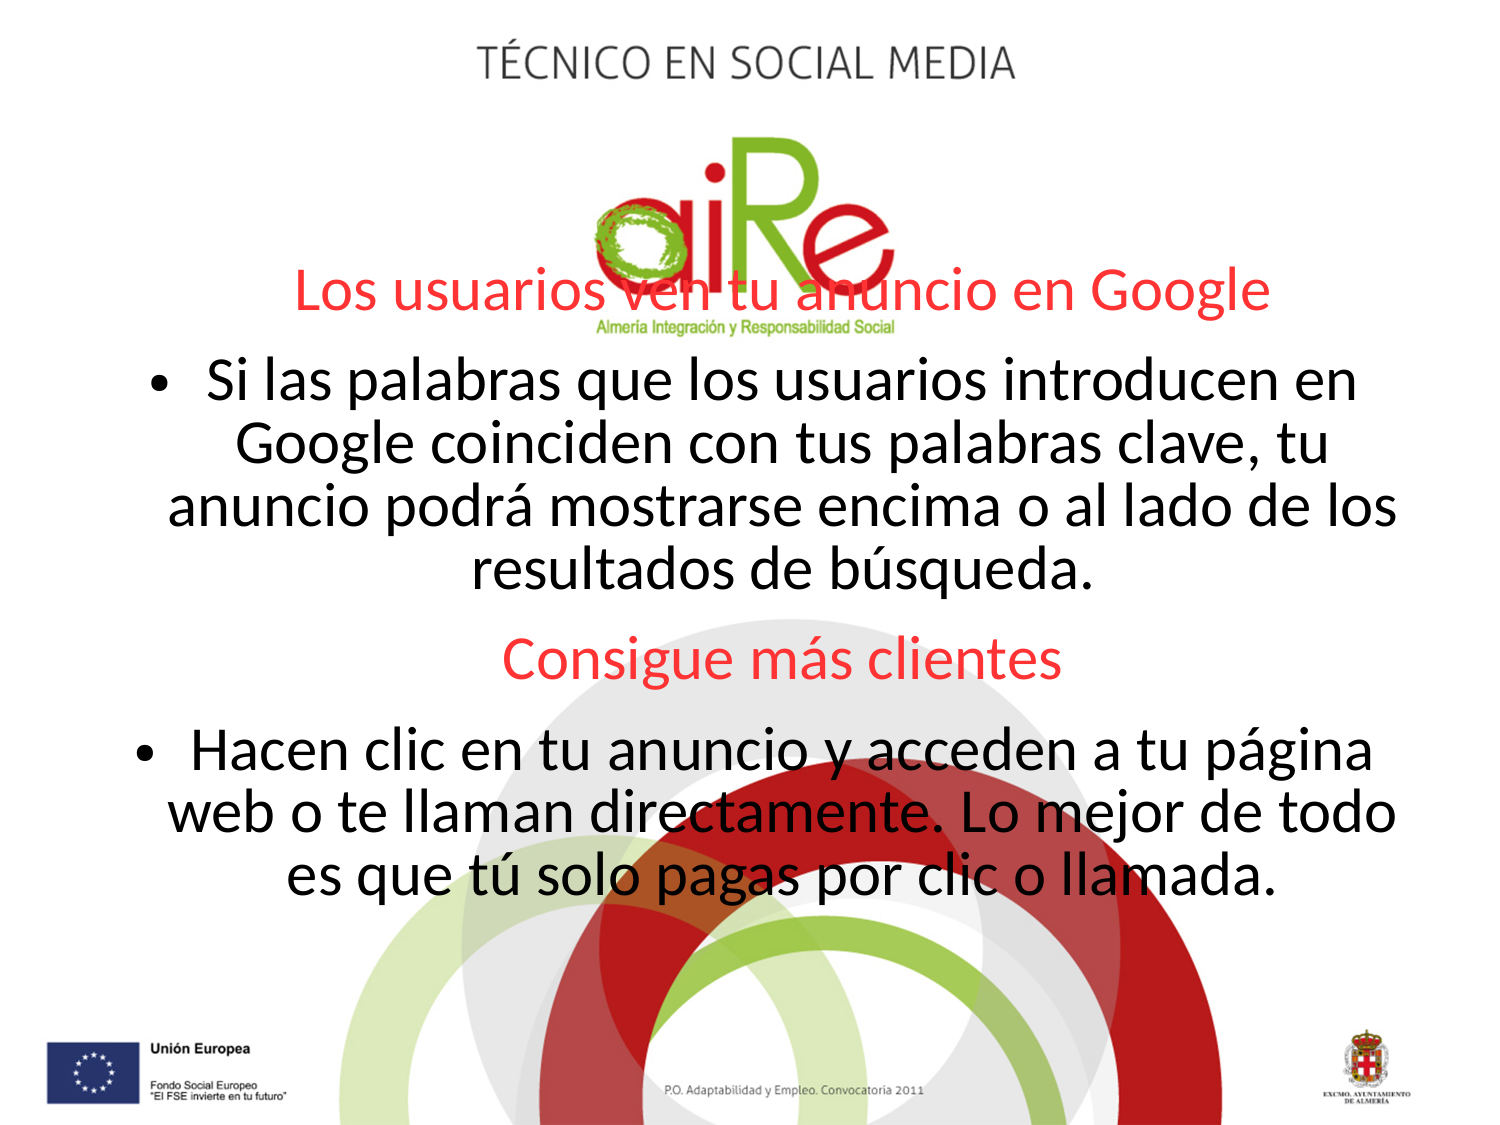

# Los usuarios ven tu anuncio en Google
Si las palabras que los usuarios introducen en Google coinciden con tus palabras clave, tu anuncio podrá mostrarse encima o al lado de los resultados de búsqueda.
Consigue más clientes
Hacen clic en tu anuncio y acceden a tu página web o te llaman directamente. Lo mejor de todo es que tú solo pagas por clic o llamada.